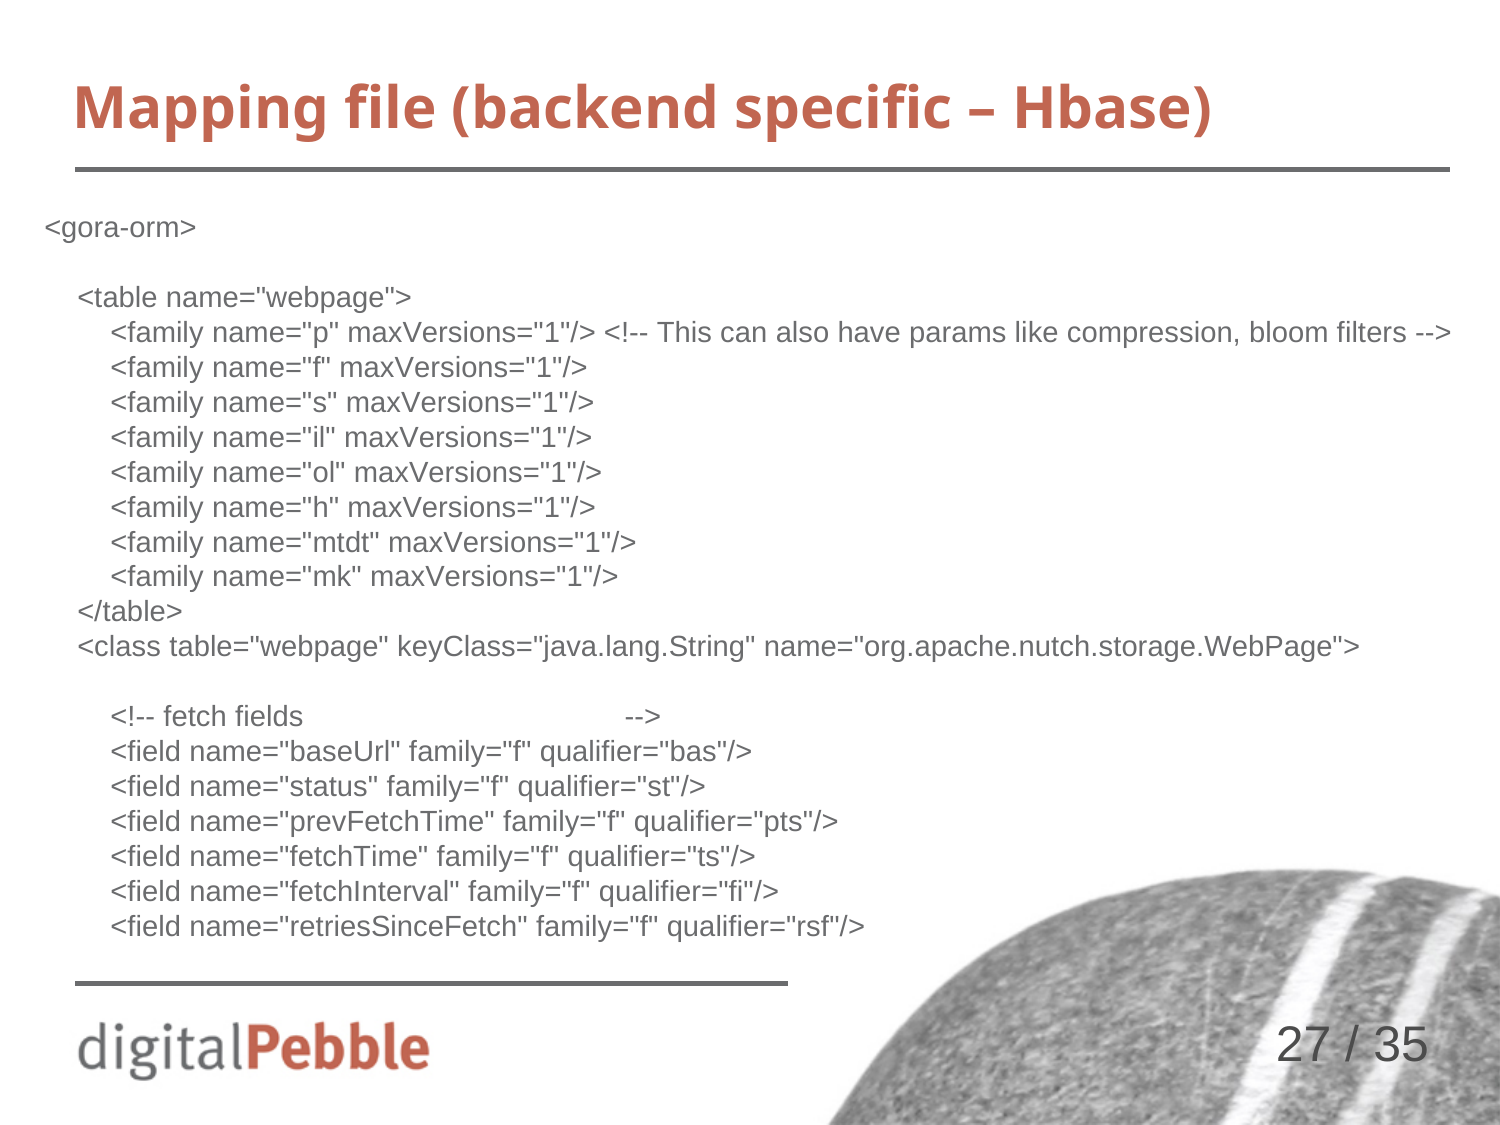

# Mapping file (backend specific – Hbase)
<gora-orm>
 <table name="webpage">
 <family name="p" maxVersions="1"/> <!-- This can also have params like compression, bloom filters -->
 <family name="f" maxVersions="1"/>
 <family name="s" maxVersions="1"/>
 <family name="il" maxVersions="1"/>
 <family name="ol" maxVersions="1"/>
 <family name="h" maxVersions="1"/>
 <family name="mtdt" maxVersions="1"/>
 <family name="mk" maxVersions="1"/>
 </table>
 <class table="webpage" keyClass="java.lang.String" name="org.apache.nutch.storage.WebPage">
 <!-- fetch fields -->
 <field name="baseUrl" family="f" qualifier="bas"/>
 <field name="status" family="f" qualifier="st"/>
 <field name="prevFetchTime" family="f" qualifier="pts"/>
 <field name="fetchTime" family="f" qualifier="ts"/>
 <field name="fetchInterval" family="f" qualifier="fi"/>
 <field name="retriesSinceFetch" family="f" qualifier="rsf"/>